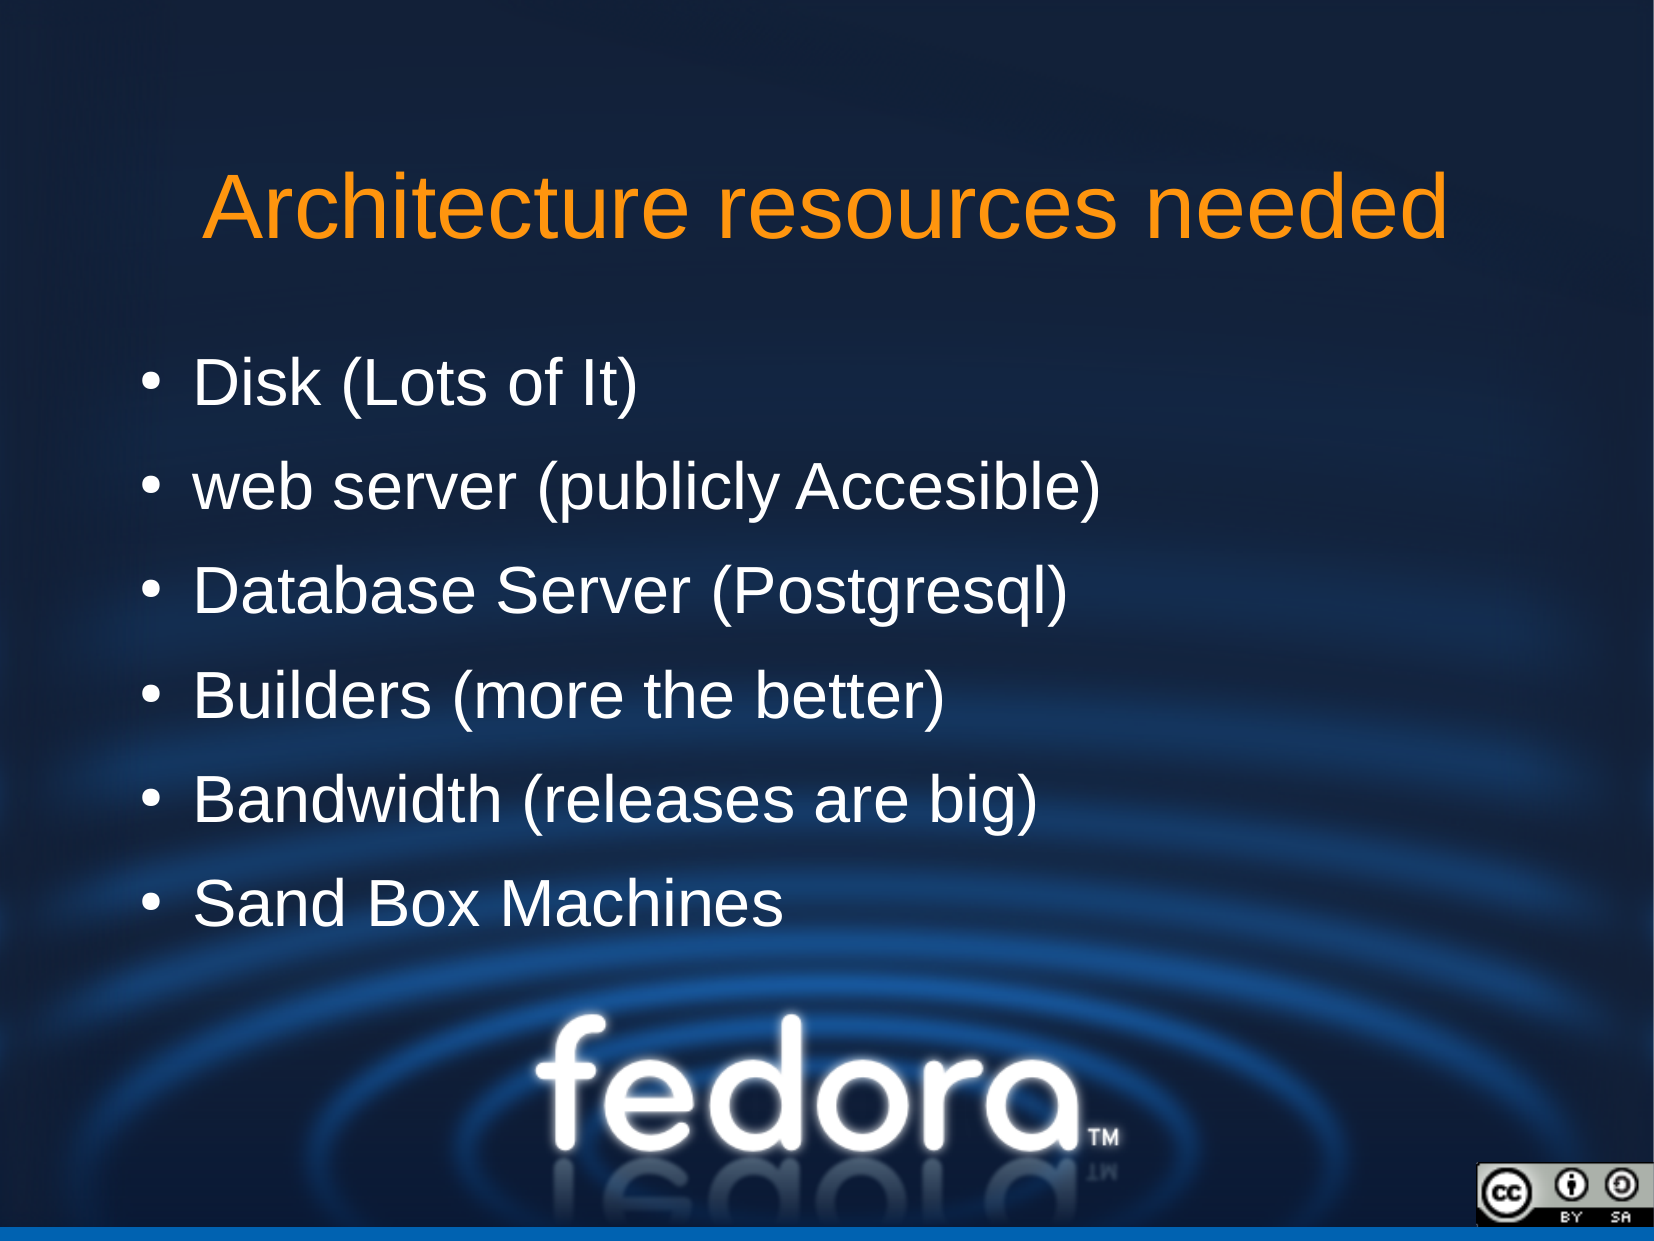

# Architecture resources needed
Disk (Lots of It)
web server (publicly Accesible)
Database Server (Postgresql)
Builders (more the better)
Bandwidth (releases are big)
Sand Box Machines